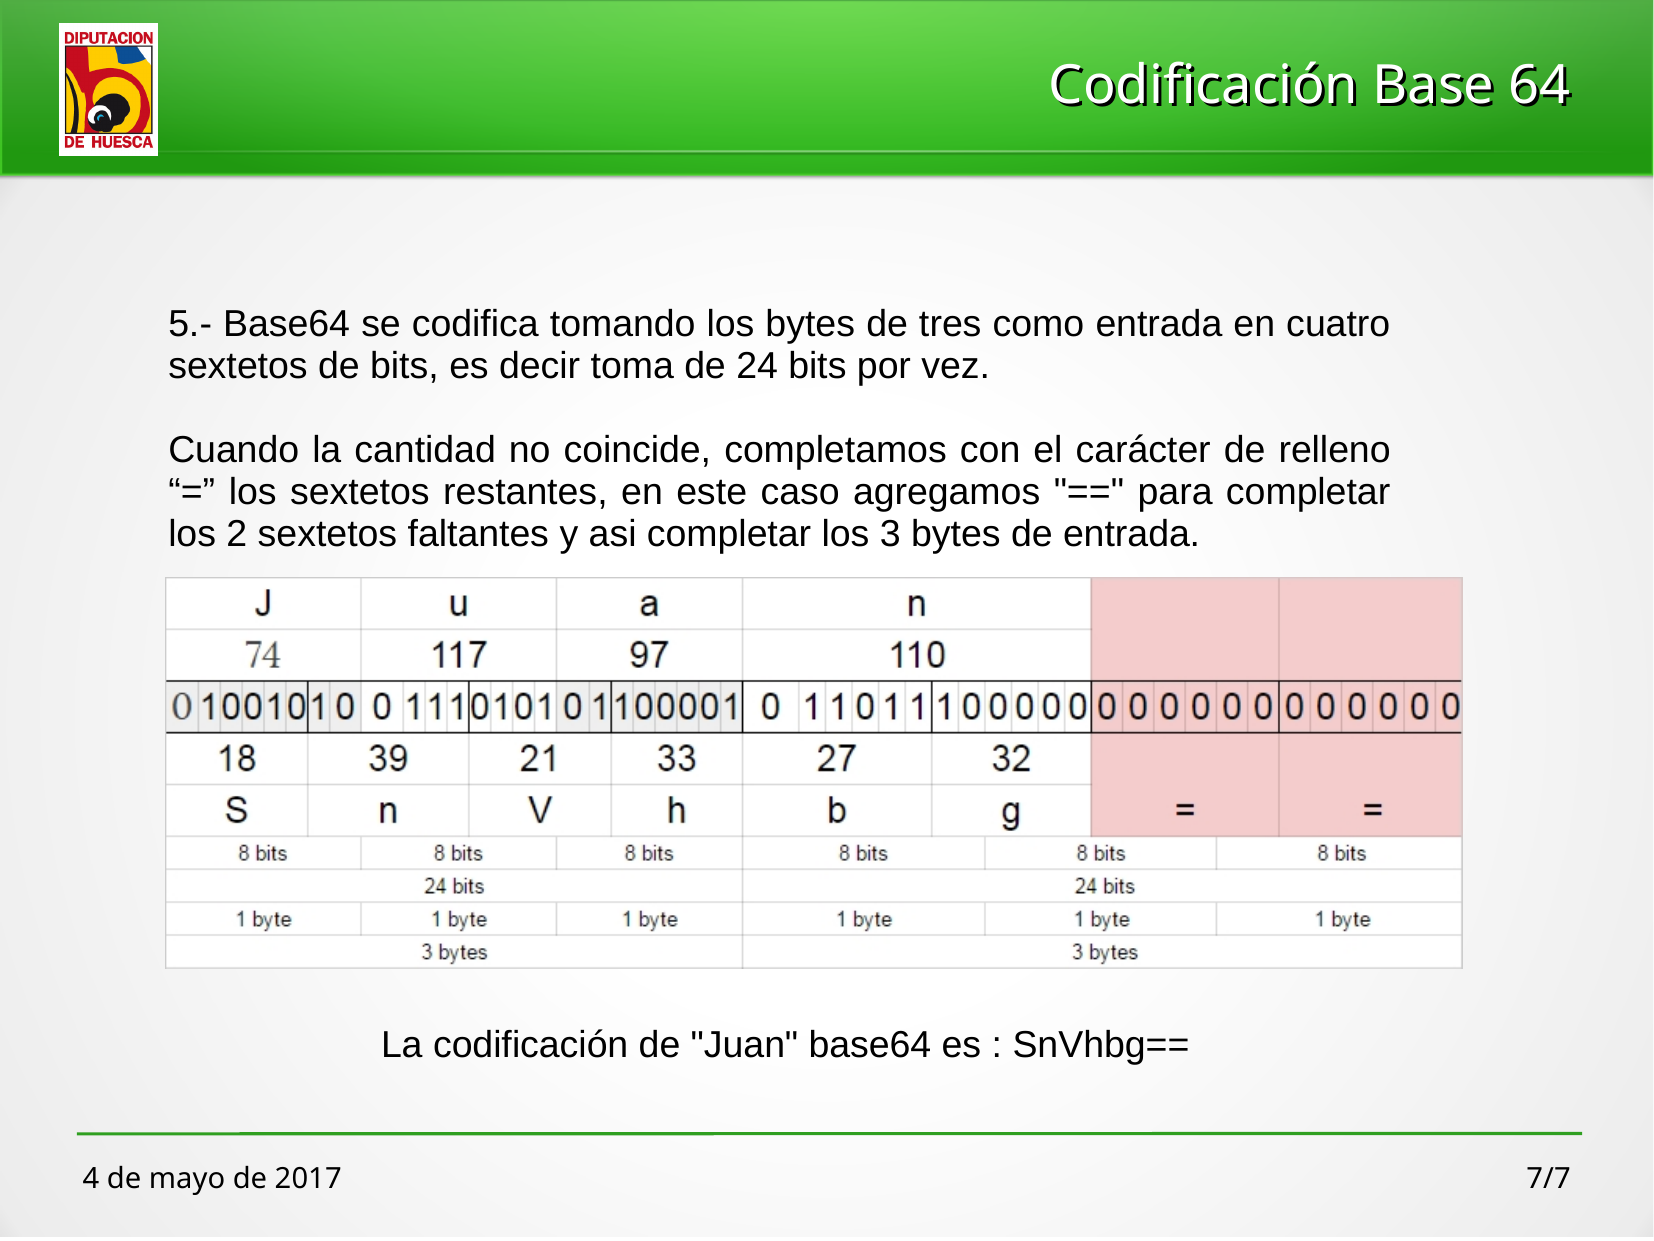

# Codificación Base 64
5.- Base64 se codifica tomando los bytes de tres como entrada en cuatro sextetos de bits, es decir toma de 24 bits por vez.
Cuando la cantidad no coincide, completamos con el carácter de relleno “=” los sextetos restantes, en este caso agregamos "==" para completar los 2 sextetos faltantes y asi completar los 3 bytes de entrada.
 La codificación de "Juan" base64 es : SnVhbg==
7